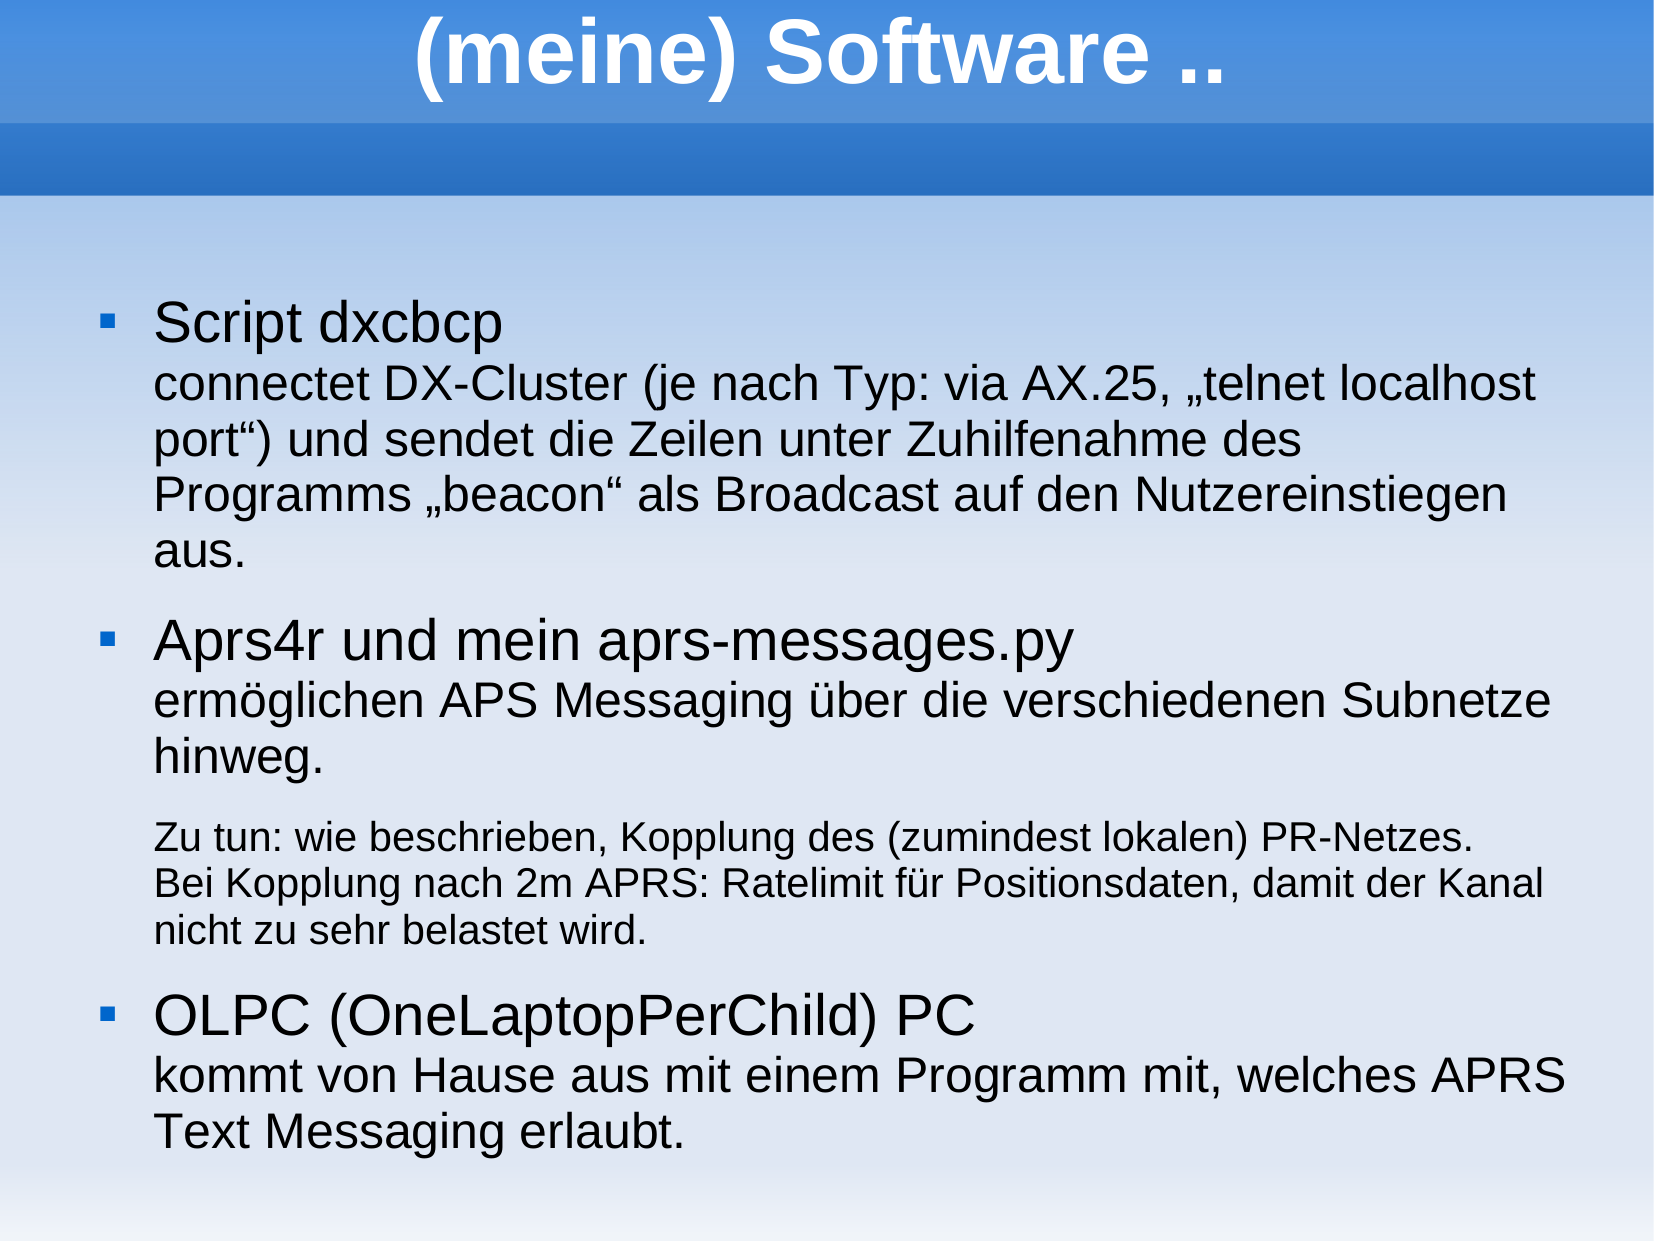

# (meine) Software ..
Script dxcbcp
connectet DX-Cluster (je nach Typ: via AX.25, „telnet localhost port“) und sendet die Zeilen unter Zuhilfenahme des Programms „beacon“ als Broadcast auf den Nutzereinstiegen aus.
Aprs4r und mein aprs-messages.py
ermöglichen APS Messaging über die verschiedenen Subnetze hinweg.
Zu tun: wie beschrieben, Kopplung des (zumindest lokalen) PR-Netzes.
Bei Kopplung nach 2m APRS: Ratelimit für Positionsdaten, damit der Kanal nicht zu sehr belastet wird.
OLPC (OneLaptopPerChild) PC
kommt von Hause aus mit einem Programm mit, welches APRS Text Messaging erlaubt.